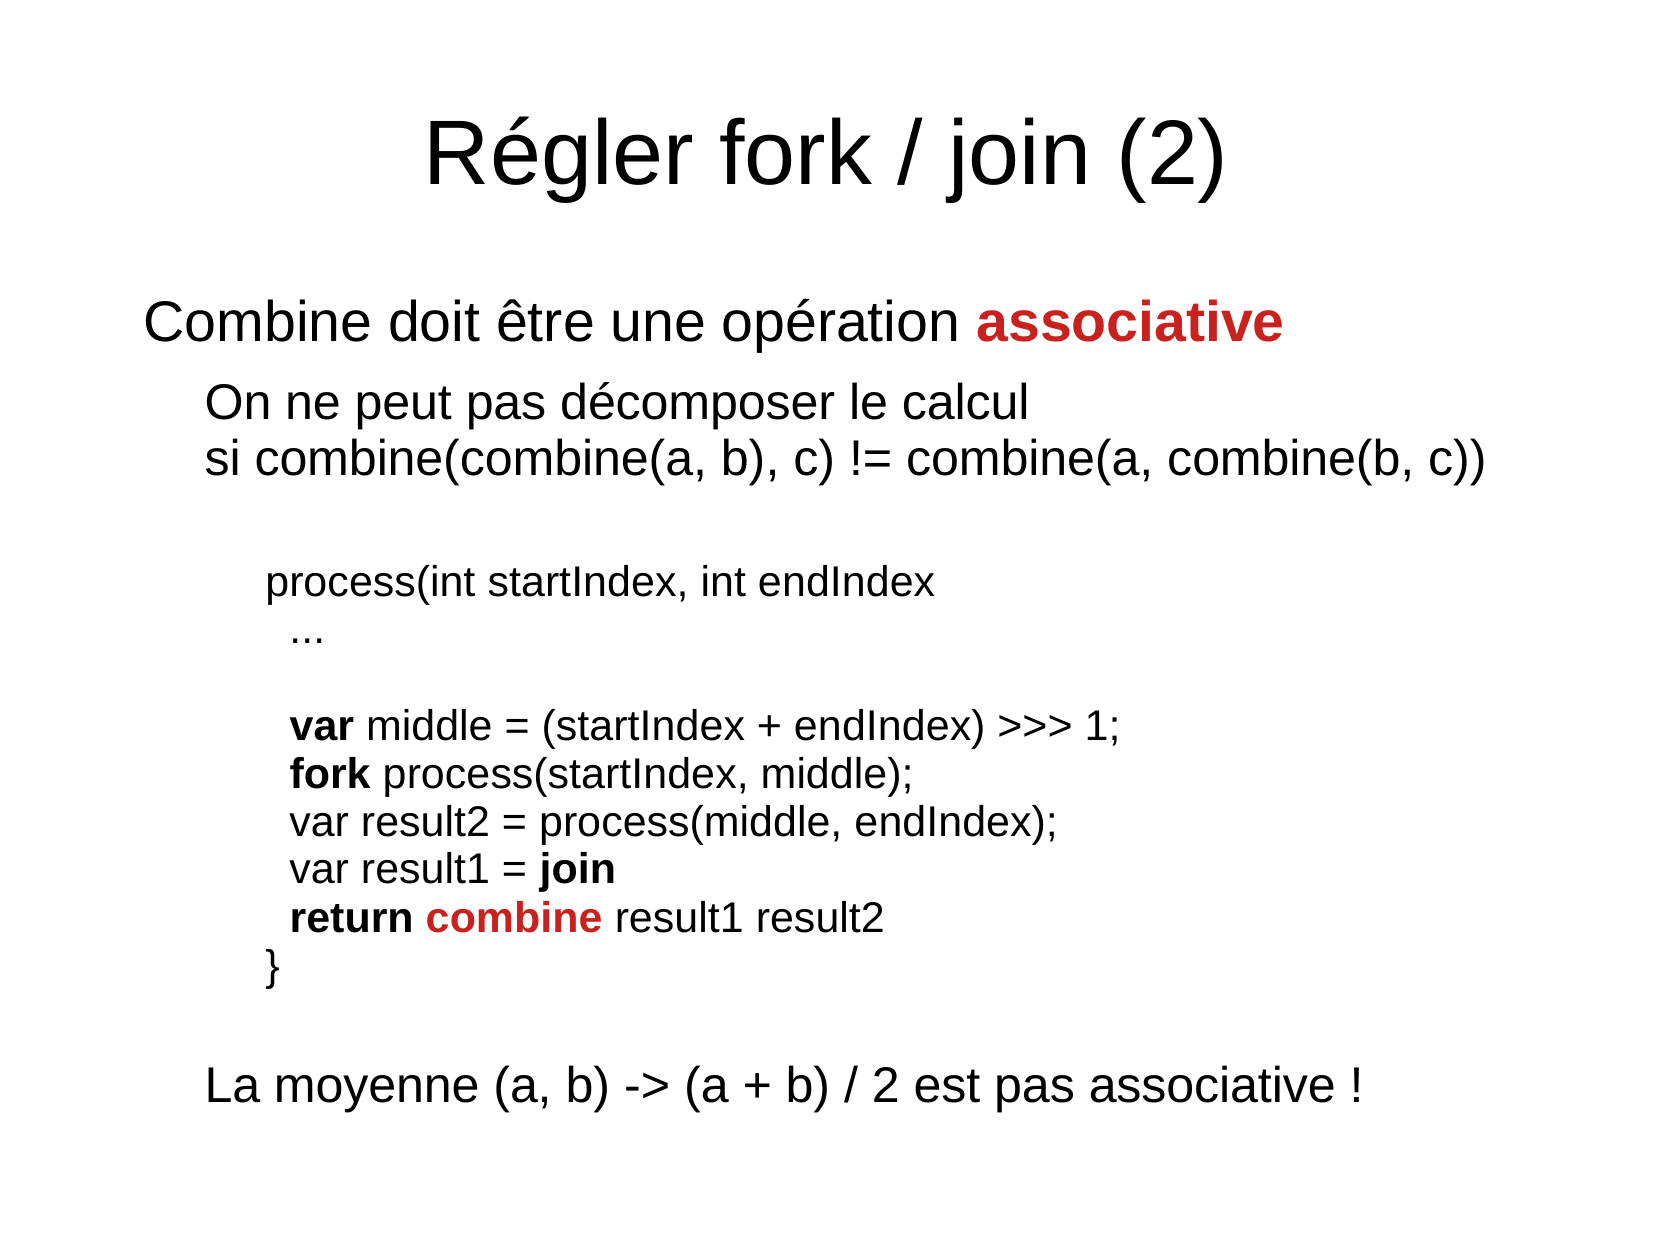

# Régler fork / join (2)
Combine doit être une opération associative
On ne peut pas décomposer le calcul
si combine(combine(a, b), c) != combine(a, combine(b, c))
process(int startIndex, int endIndex
 ...
 var middle = (startIndex + endIndex) >>> 1;
 fork process(startIndex, middle);
 var result2 = process(middle, endIndex);
 var result1 = join
 return combine result1 result2
}
La moyenne (a, b) -> (a + b) / 2 est pas associative !